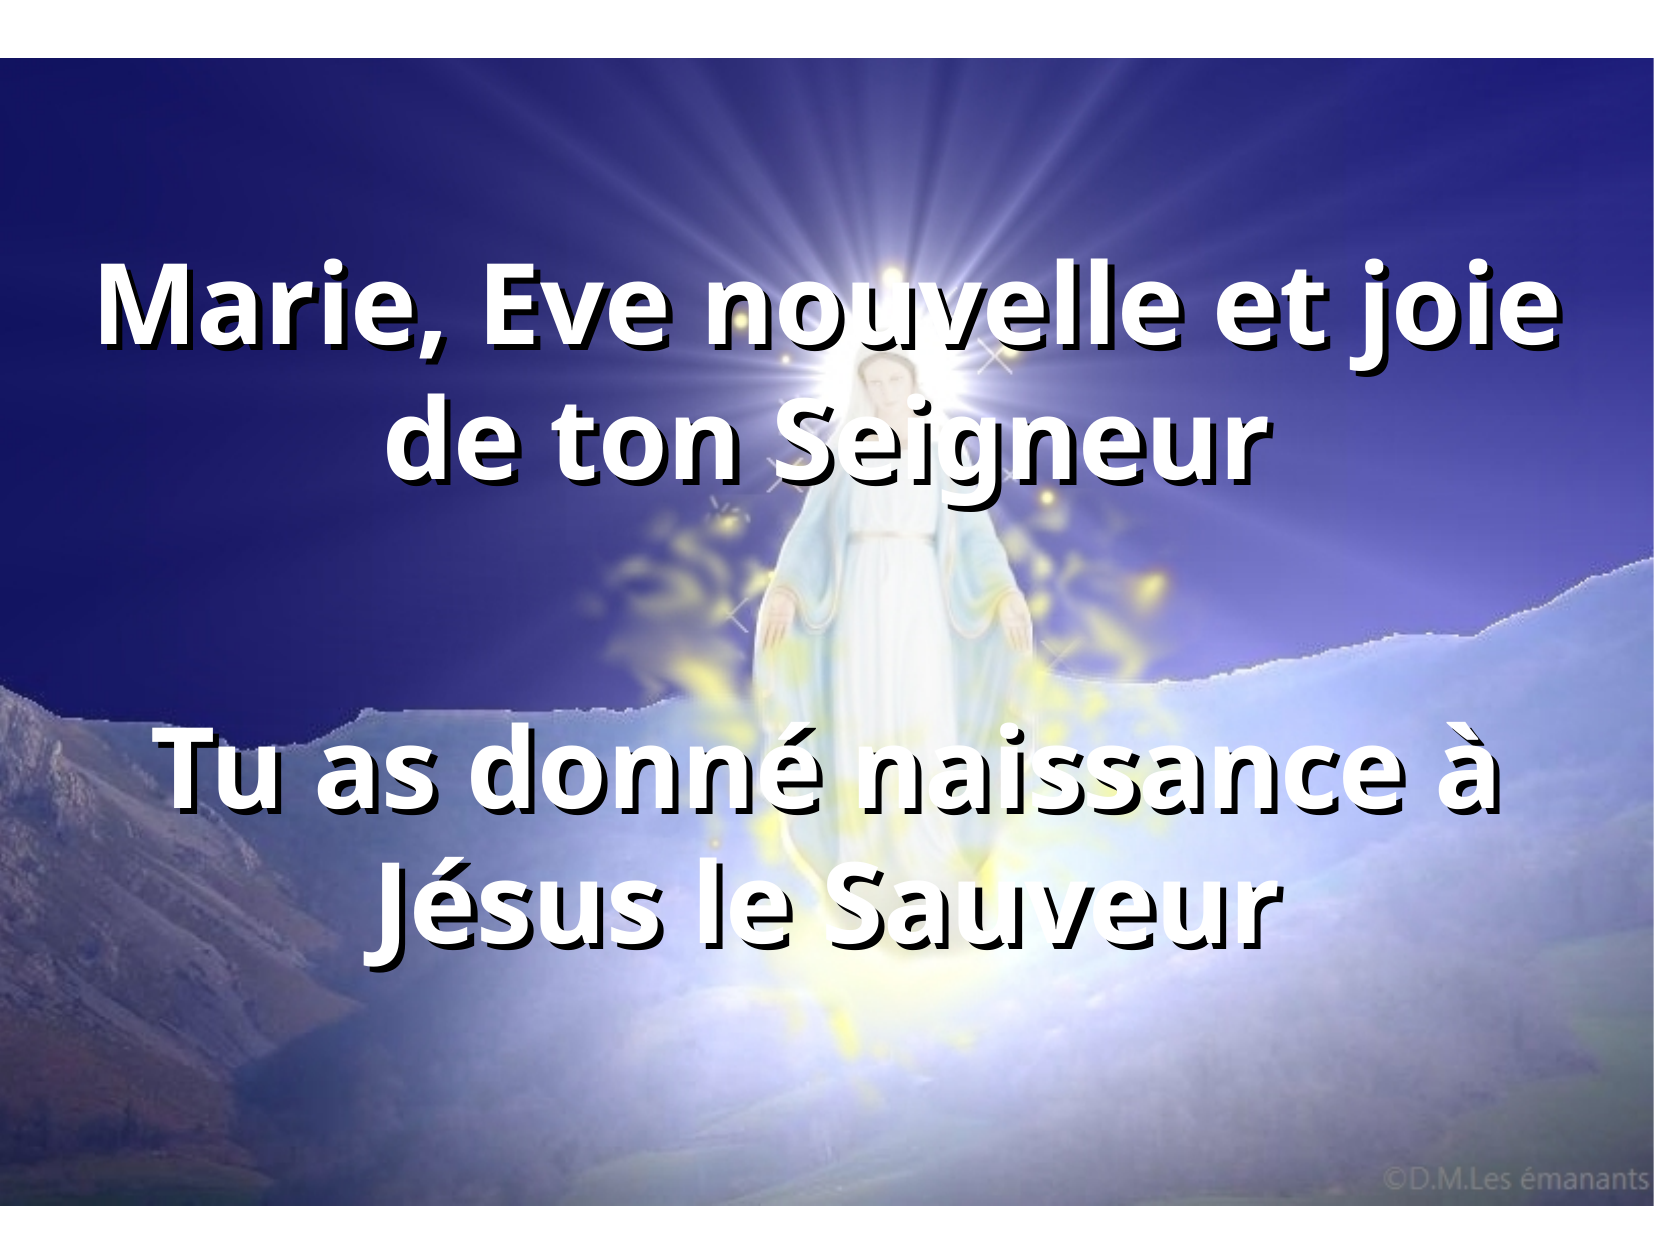

# Marie, Eve nouvelle et joie de ton Seigneur
Tu as donné naissance à Jésus le Sauveur